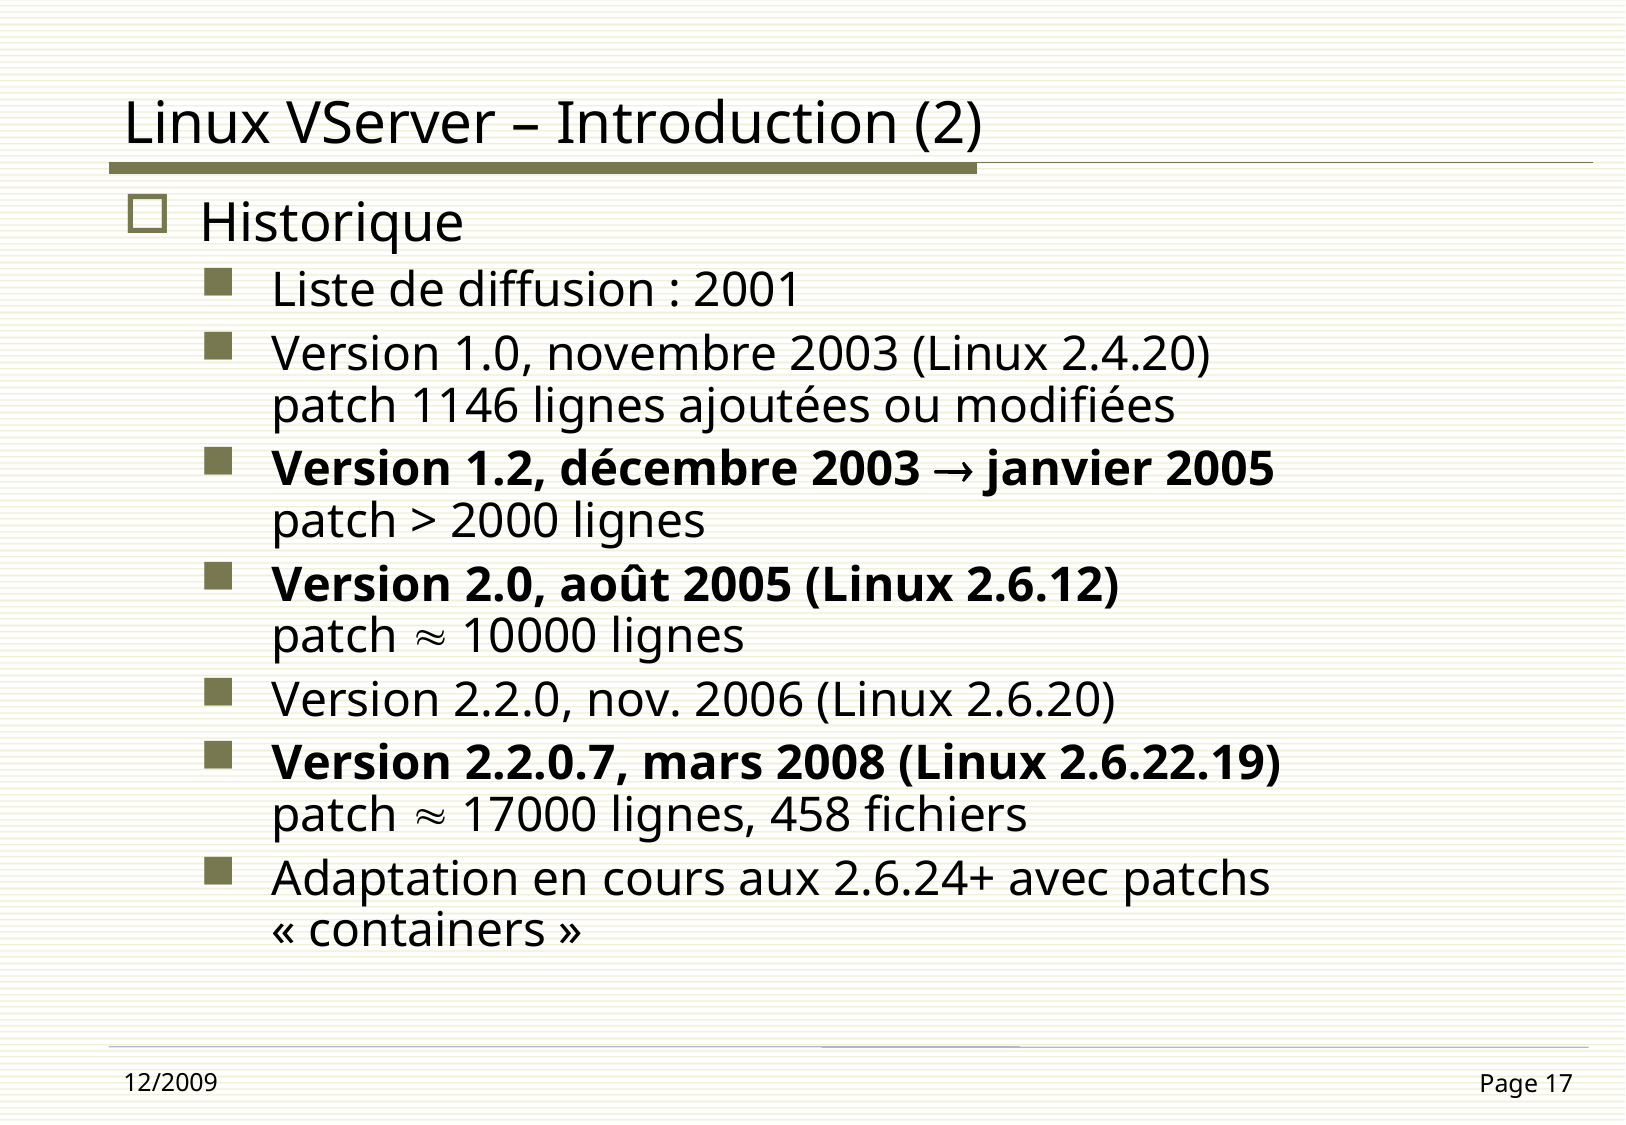

# Linux VServer – Introduction (2)‏
Historique
Liste de diffusion : 2001
Version 1.0, novembre 2003 (Linux 2.4.20)
patch 1146 lignes ajoutées ou modifiées
Version 1.2, décembre 2003  janvier 2005
patch > 2000 lignes
Version 2.0, août 2005 (Linux 2.6.12)
patch  10000 lignes
Version 2.2.0, nov. 2006 (Linux 2.6.20)‏
Version 2.2.0.7, mars 2008 (Linux 2.6.22.19)
patch  17000 lignes, 458 fichiers
Adaptation en cours aux 2.6.24+ avec patchs « containers »
17